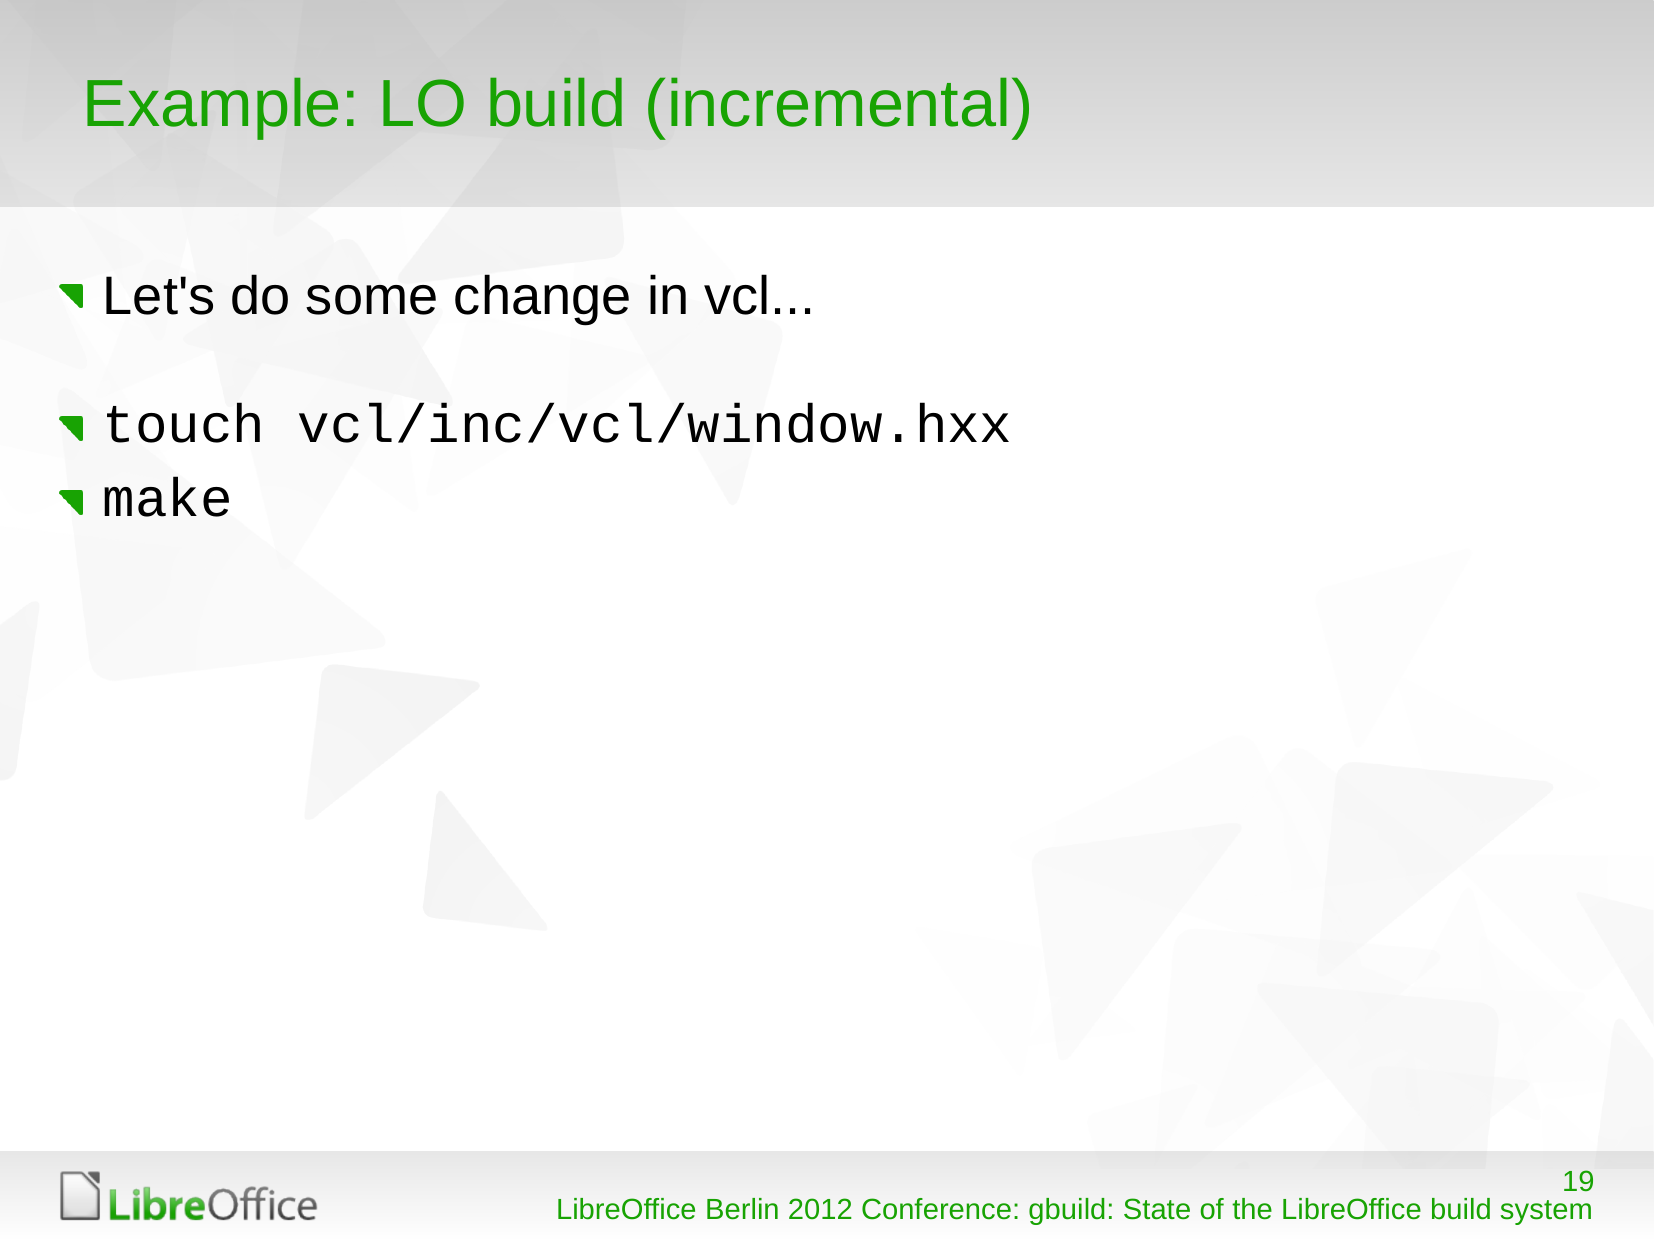

# Example: LO build (incremental)
Let's do some change in vcl...
touch vcl/inc/vcl/window.hxx
make
19
LibreOffice Berlin 2012 Conference: gbuild: State of the LibreOffice build system